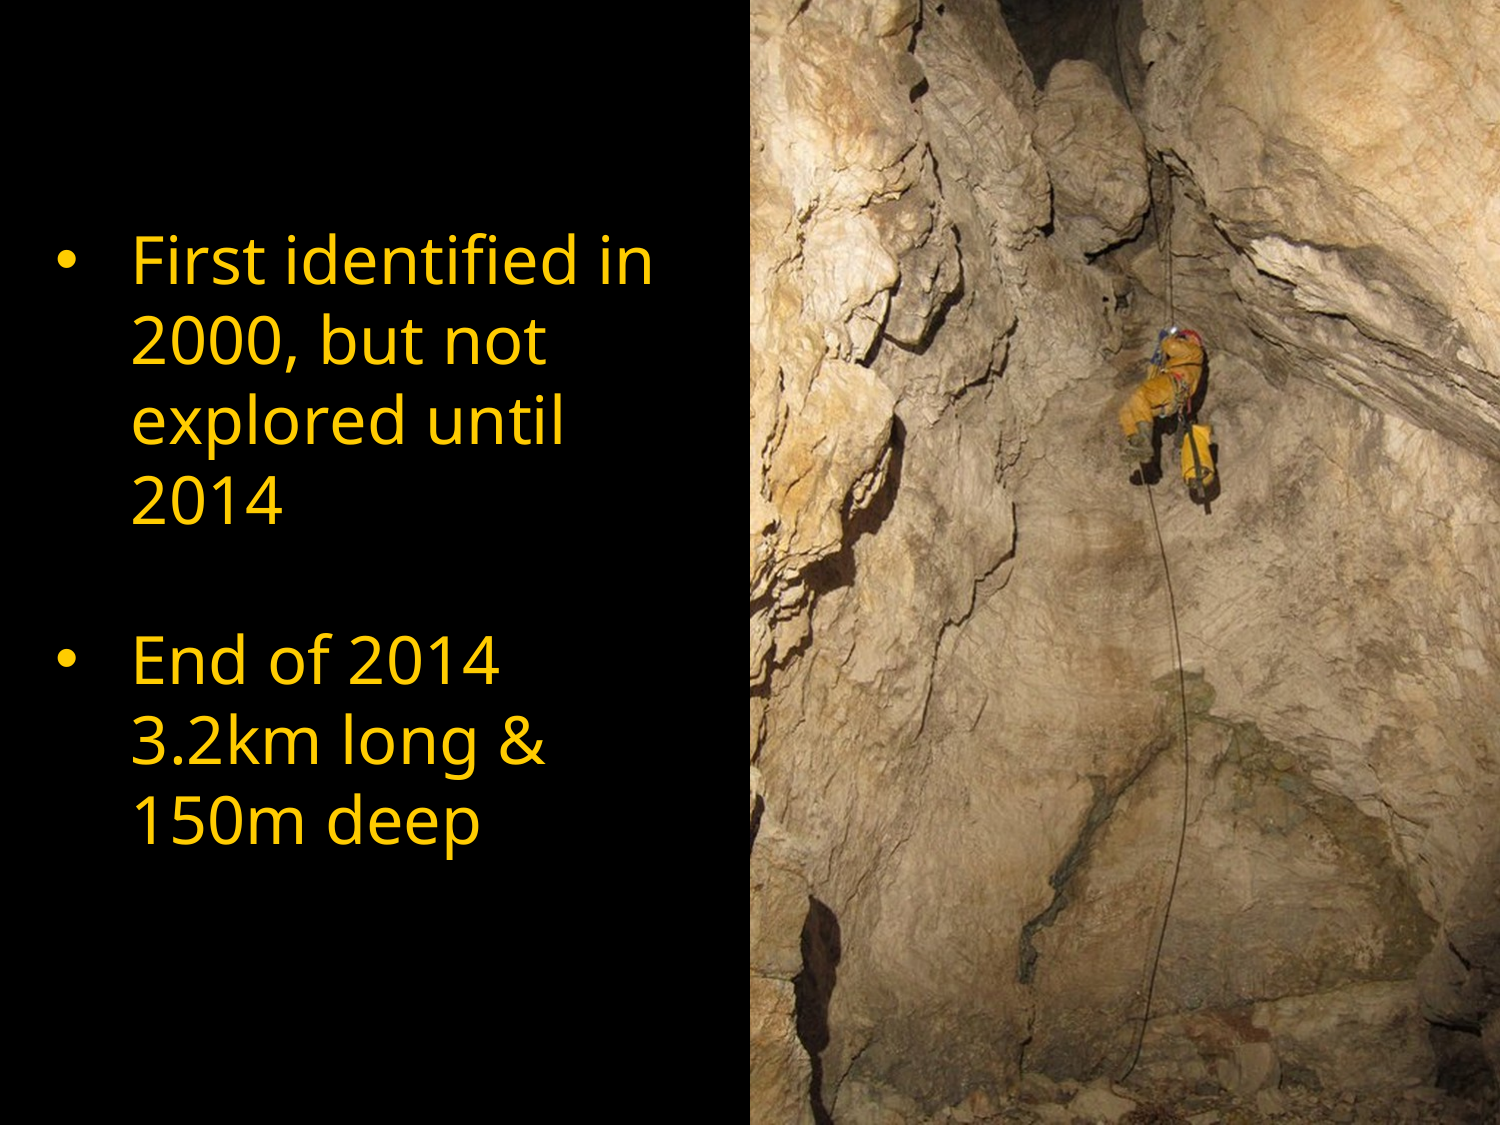

First identified in 2000, but not explored until 2014
End of 2014 3.2km long & 150m deep